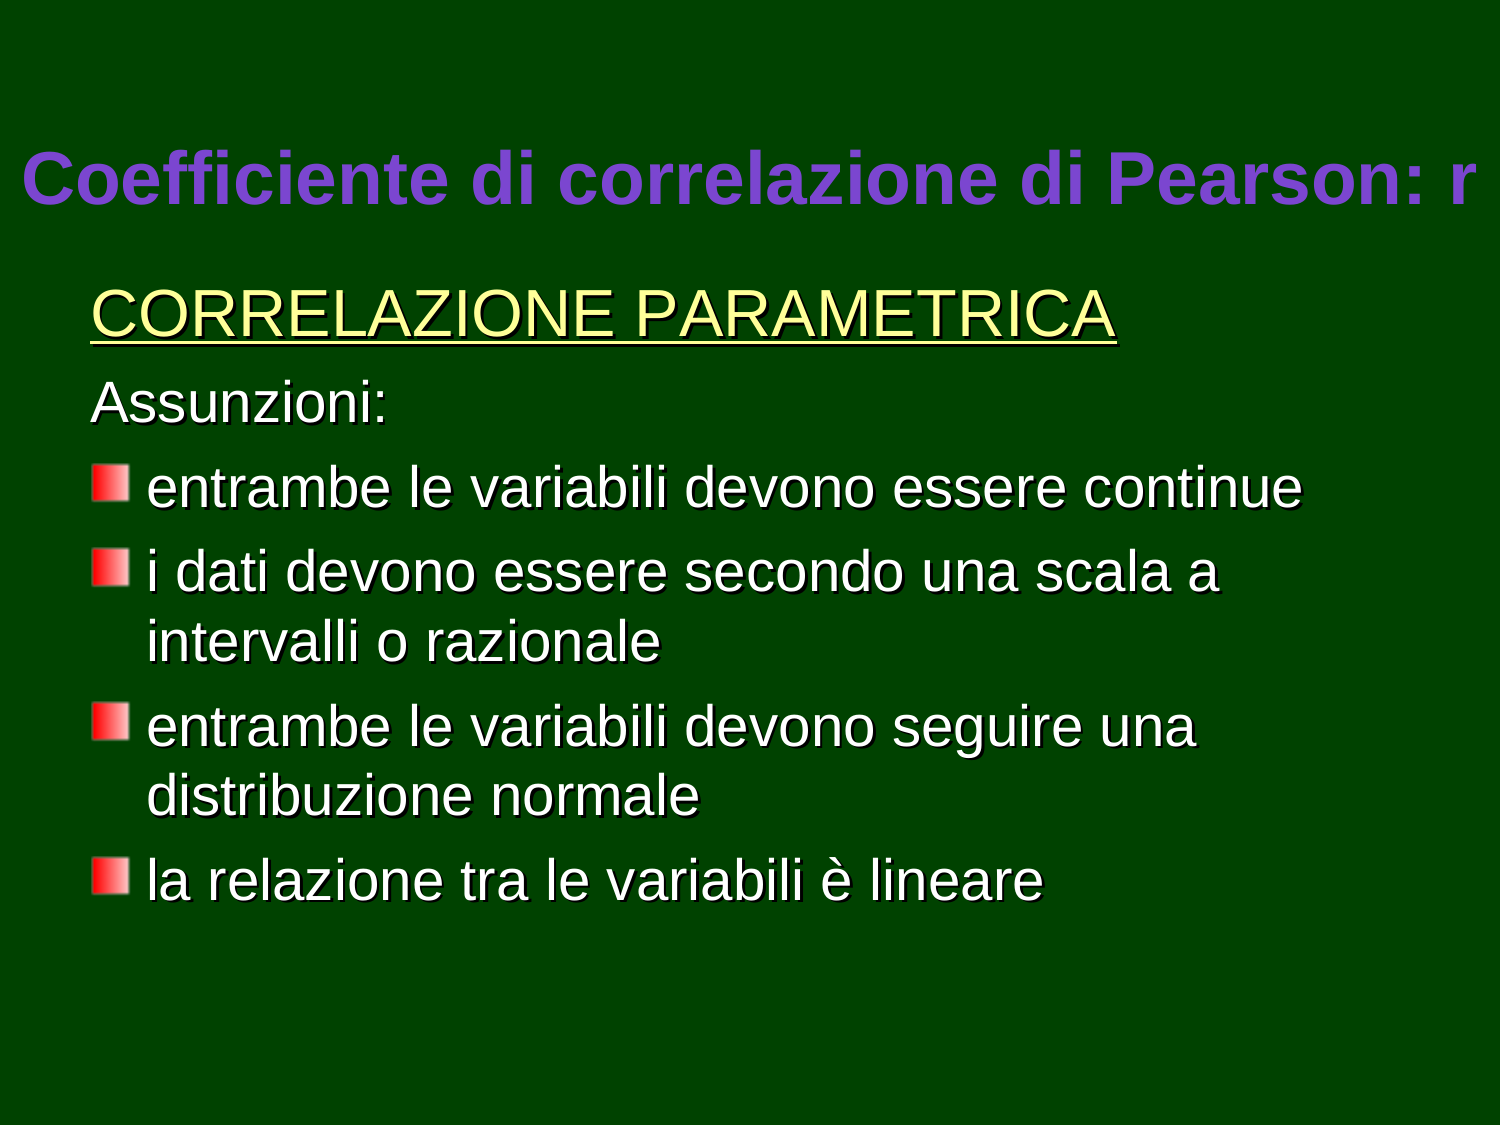

Coefficiente di correlazione di Pearson: r
# CORRELAZIONE PARAMETRICA
Assunzioni:
entrambe le variabili devono essere continue
i dati devono essere secondo una scala a intervalli o razionale
entrambe le variabili devono seguire una distribuzione normale
la relazione tra le variabili è lineare